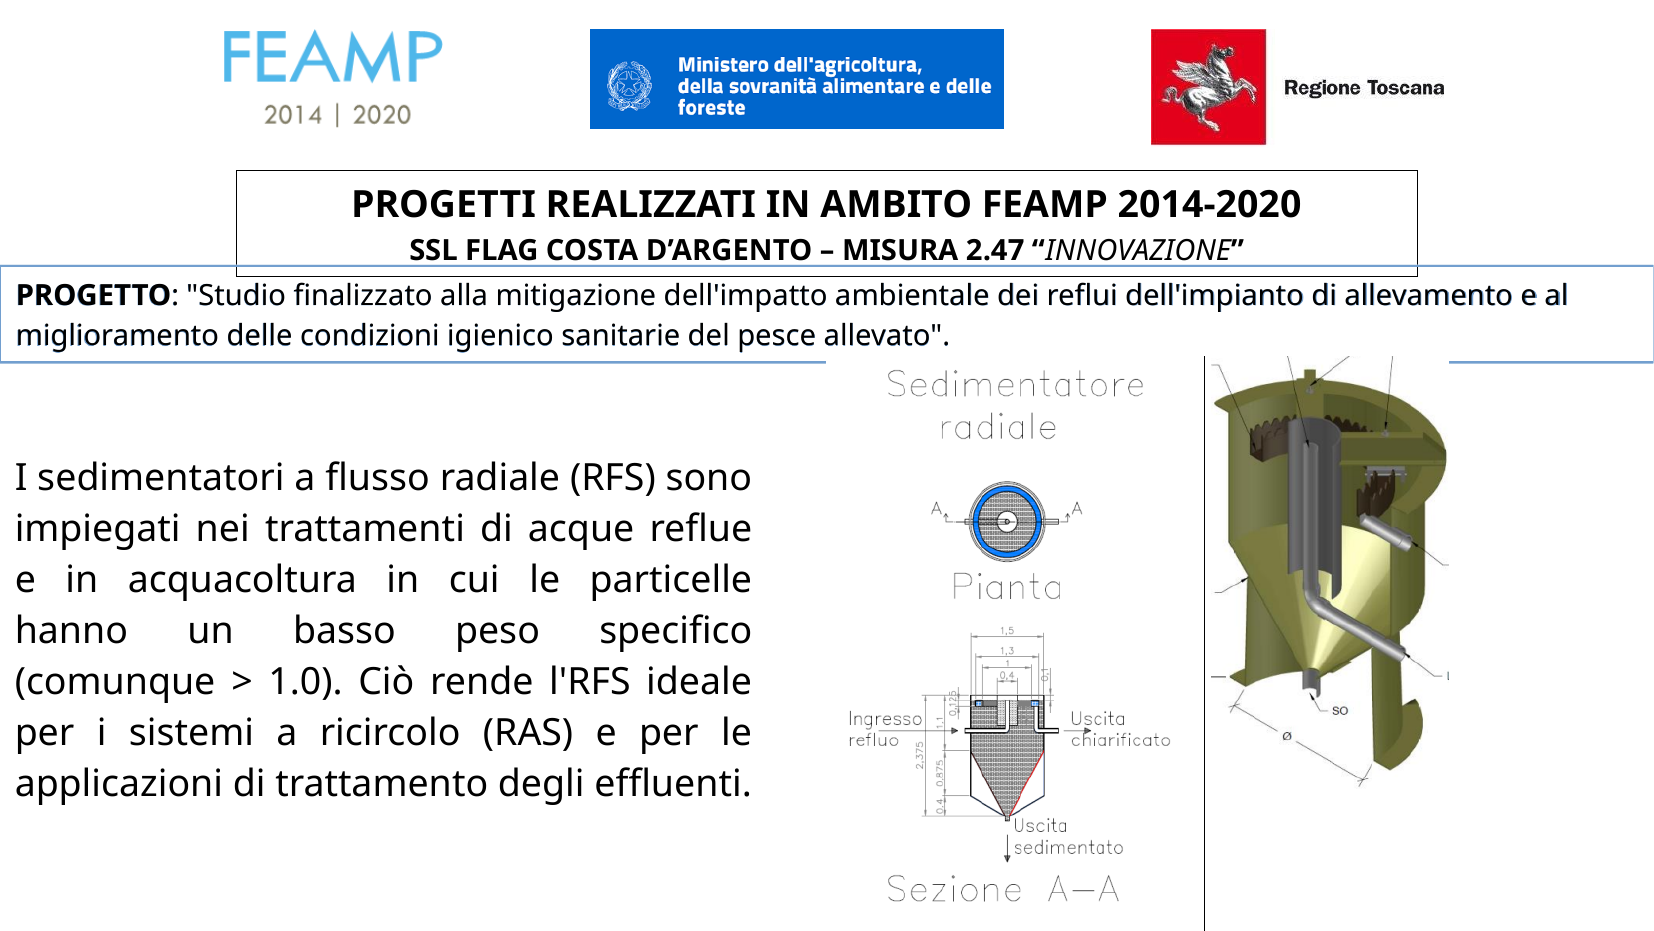

PROGETTI REALIZZATI IN AMBITO FEAMP 2014-2020
SSL FLAG COSTA D’ARGENTO – MISURA 2.47 “INNOVAZIONE”
PROGETTO: "Studio finalizzato alla mitigazione dell'impatto ambientale dei reflui dell'impianto di allevamento e al miglioramento delle condizioni igienico sanitarie del pesce allevato".
I sedimentatori a flusso radiale (RFS) sono impiegati nei trattamenti di acque reflue e in acquacoltura in cui le particelle hanno un basso peso specifico (comunque > 1.0). Ciò rende l'RFS ideale per i sistemi a ricircolo (RAS) e per le applicazioni di trattamento degli effluenti.